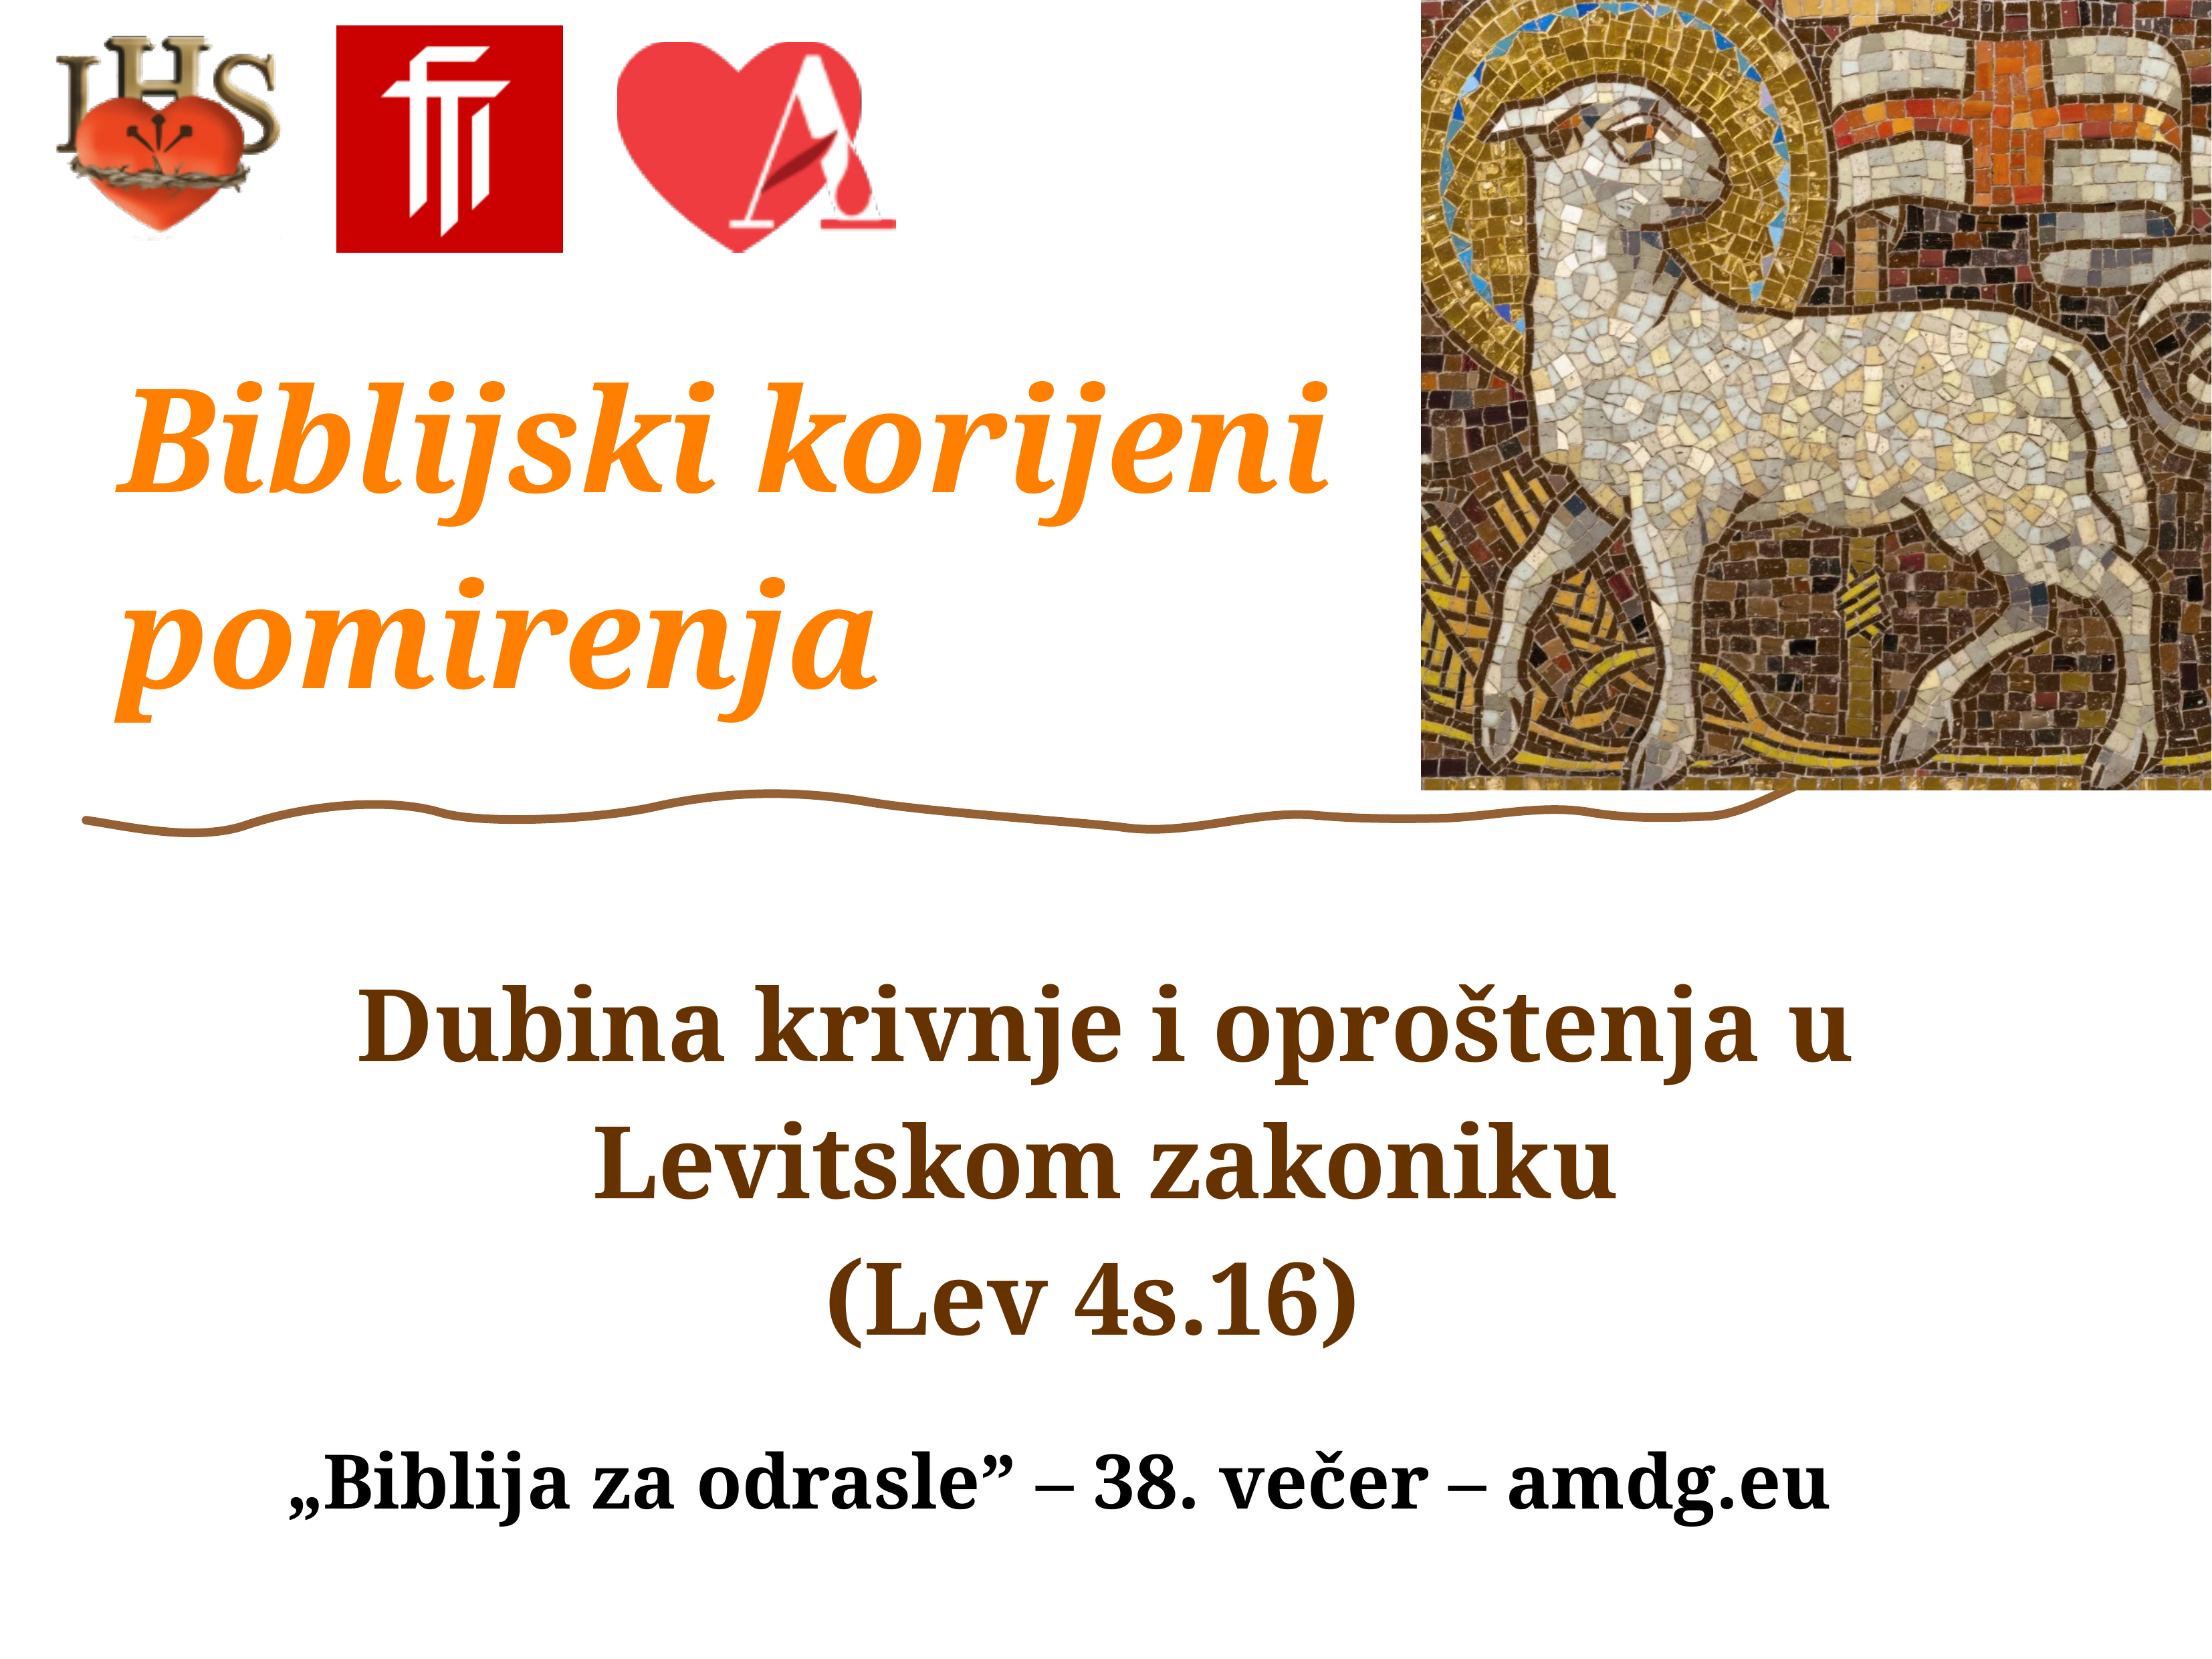

# Biblijski korijeni pomirenja
Dubina krivnje i oproštenja u Levitskom zakoniku
(Lev 4s.16)
„Biblija za odrasle” – 38. večer – amdg.eu